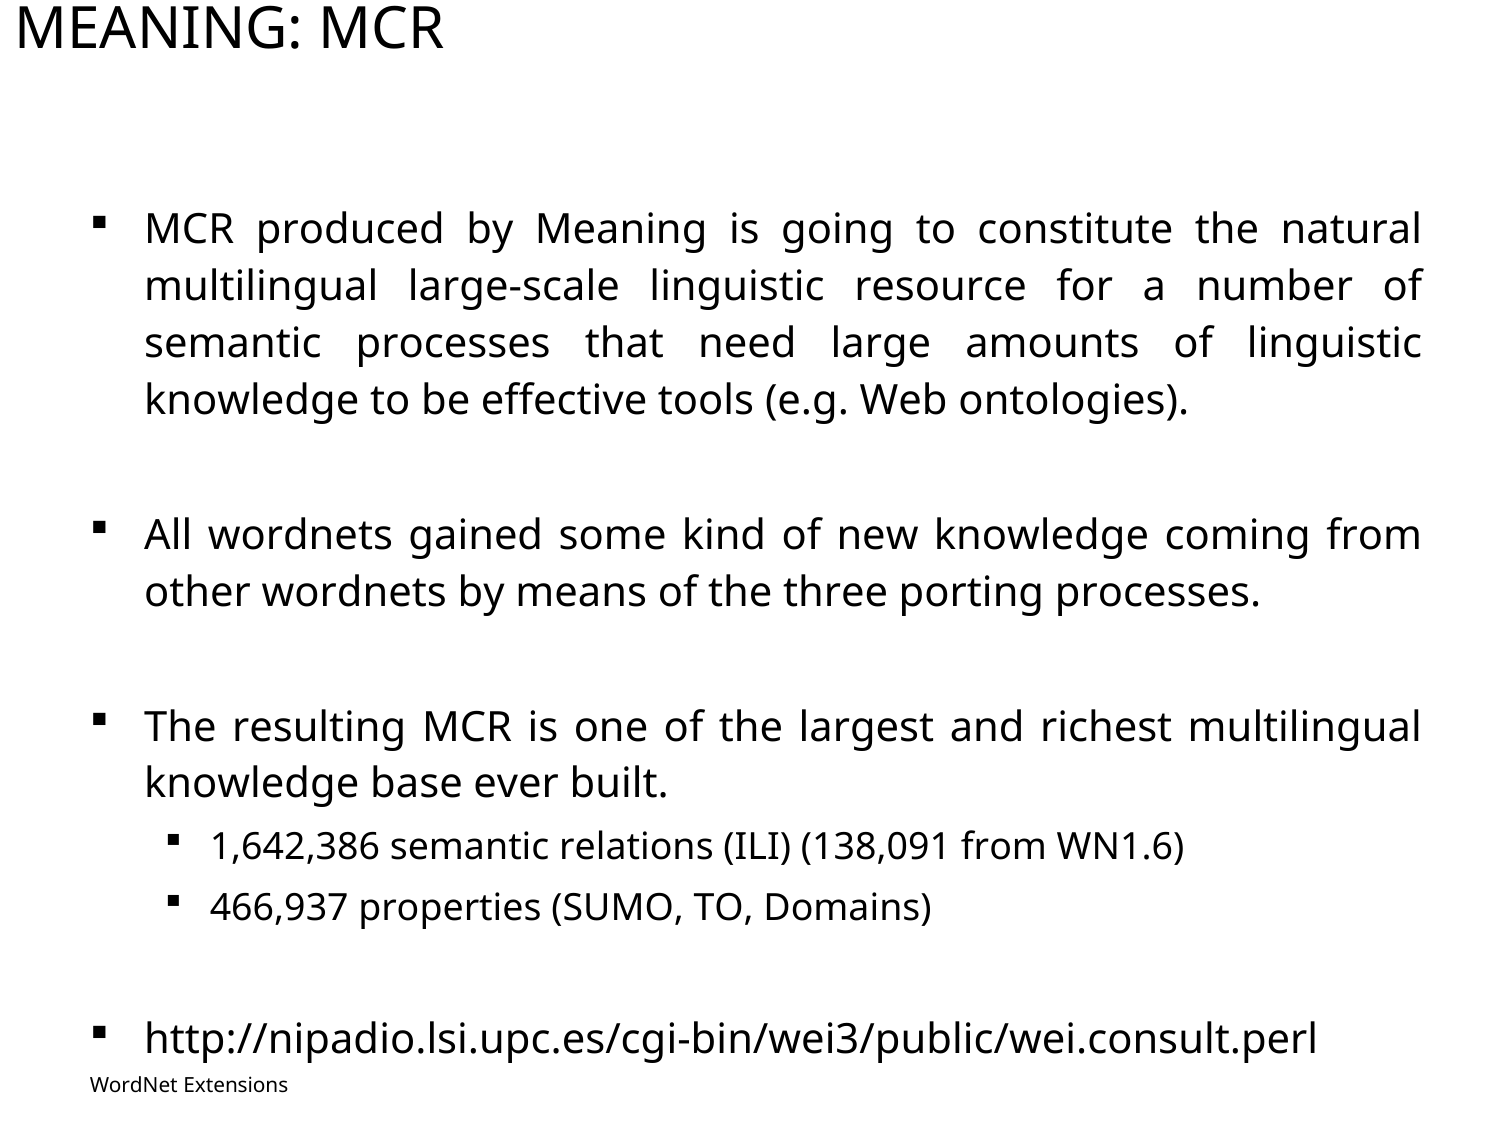

# MEANING: MCR
MCR produced by Meaning is going to constitute the natural multilingual large-scale linguistic resource for a number of semantic processes that need large amounts of linguistic knowledge to be effective tools (e.g. Web ontologies).
All wordnets gained some kind of new knowledge coming from other wordnets by means of the three porting processes.
The resulting MCR is one of the largest and richest multilingual knowledge base ever built.
1,642,386 semantic relations (ILI) (138,091 from WN1.6)
466,937 properties (SUMO, TO, Domains)
http://nipadio.lsi.upc.es/cgi-bin/wei3/public/wei.consult.perl